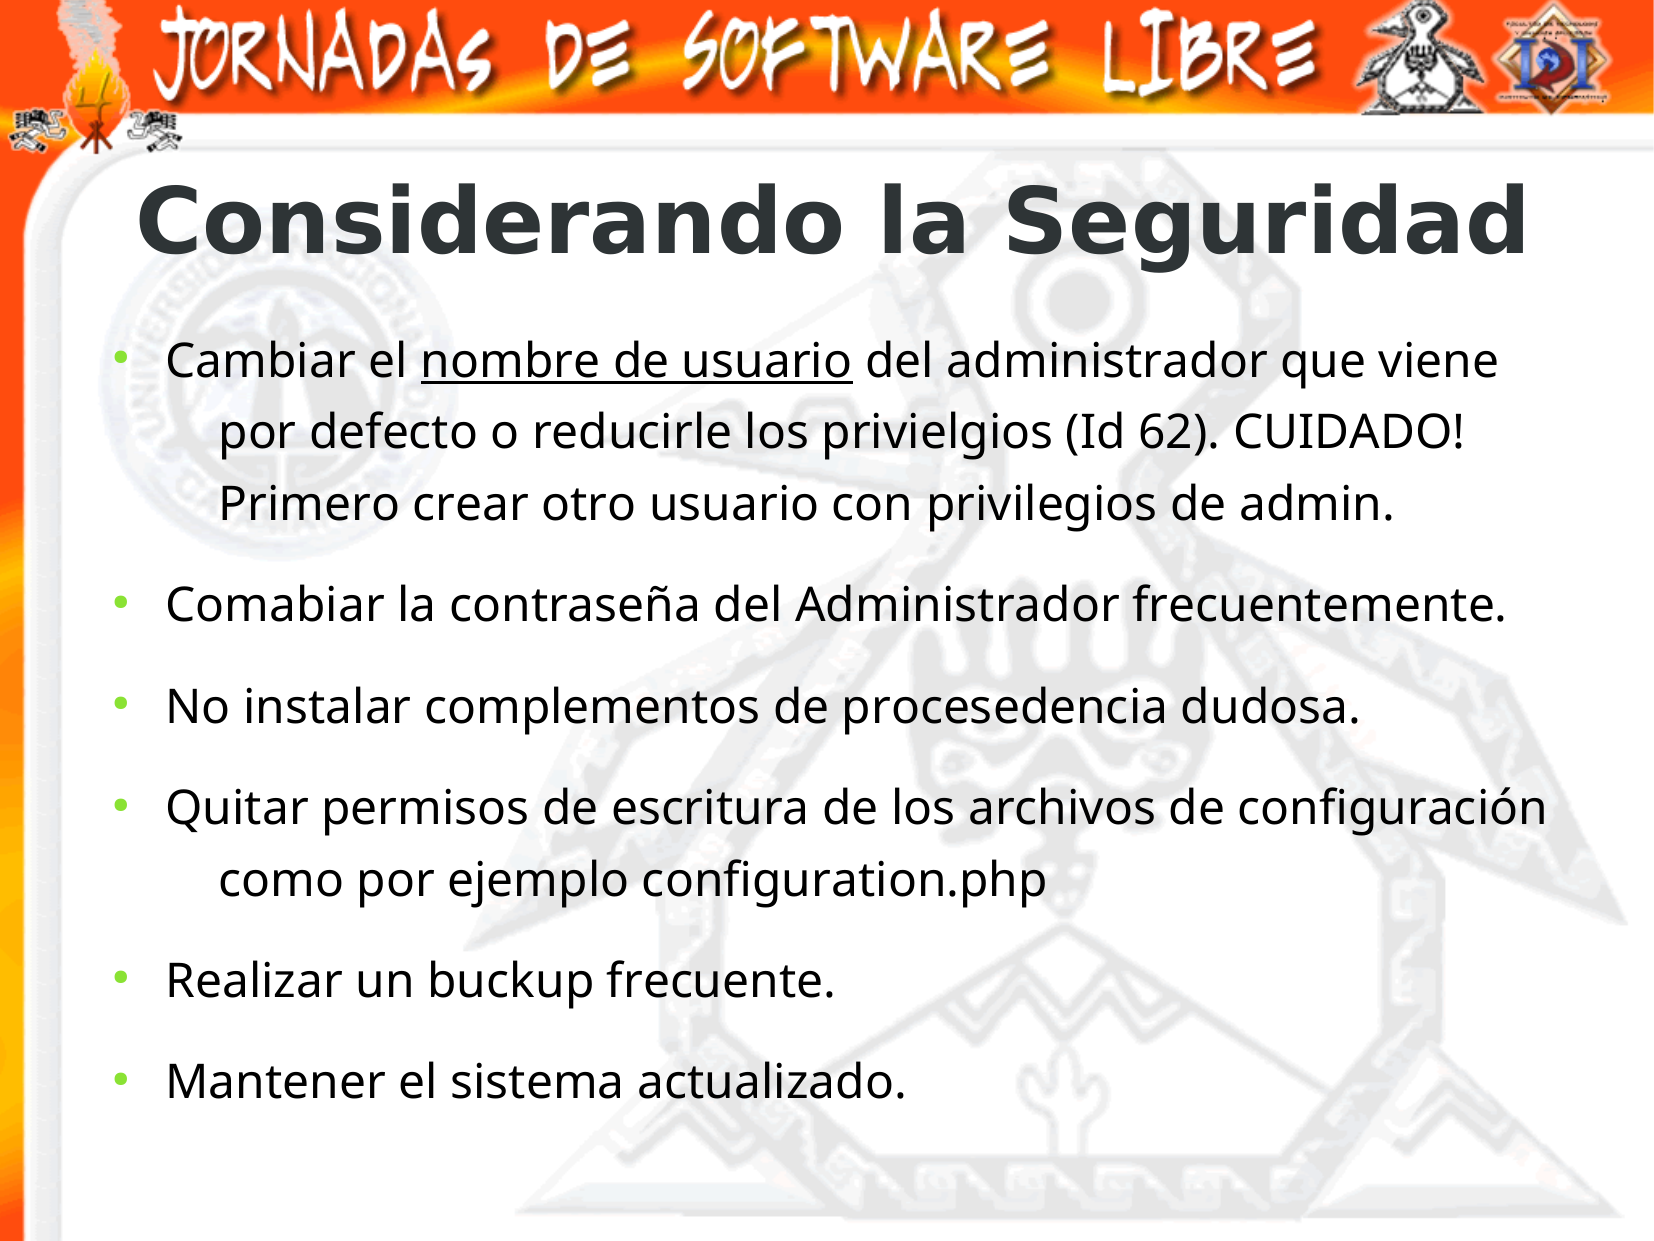

# Considerando la Seguridad
Cambiar el nombre de usuario del administrador que viene por defecto o reducirle los privielgios (Id 62). CUIDADO! Primero crear otro usuario con privilegios de admin.
Comabiar la contraseña del Administrador frecuentemente.
No instalar complementos de procesedencia dudosa.
Quitar permisos de escritura de los archivos de configuración como por ejemplo configuration.php
Realizar un buckup frecuente.
Mantener el sistema actualizado.